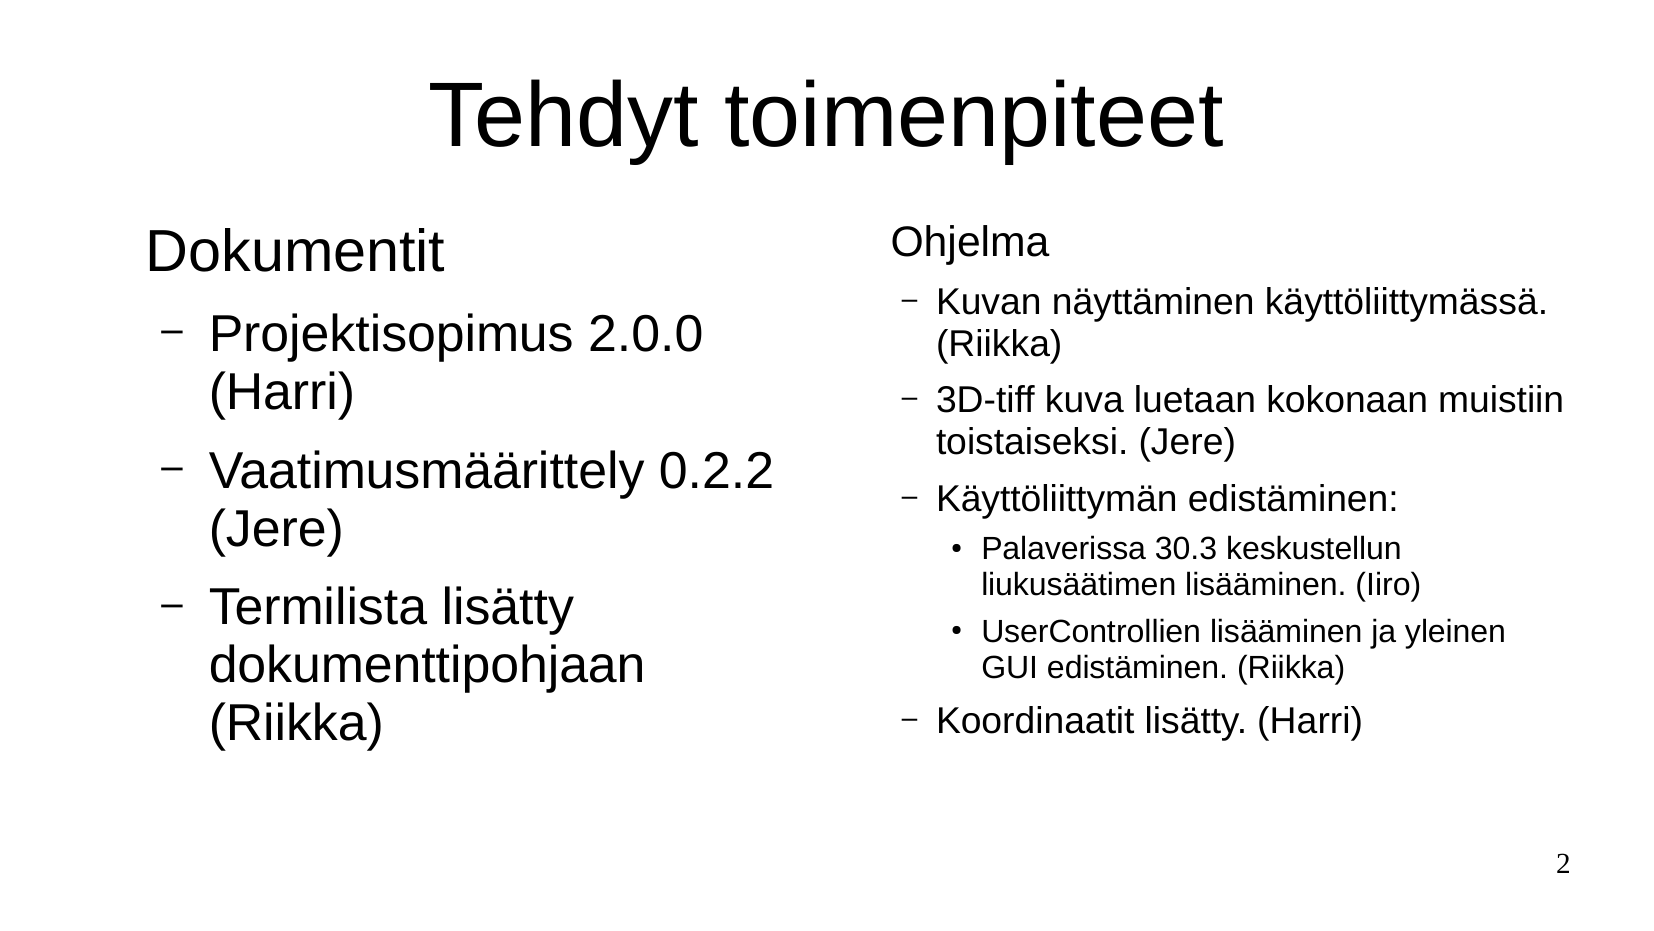

# Tehdyt toimenpiteet
Dokumentit
Projektisopimus 2.0.0 (Harri)
Vaatimusmäärittely 0.2.2 (Jere)
Termilista lisätty dokumenttipohjaan (Riikka)
Ohjelma
Kuvan näyttäminen käyttöliittymässä. (Riikka)
3D-tiff kuva luetaan kokonaan muistiin toistaiseksi. (Jere)
Käyttöliittymän edistäminen:
Palaverissa 30.3 keskustellun liukusäätimen lisääminen. (Iiro)
UserControllien lisääminen ja yleinen GUI edistäminen. (Riikka)
Koordinaatit lisätty. (Harri)
2